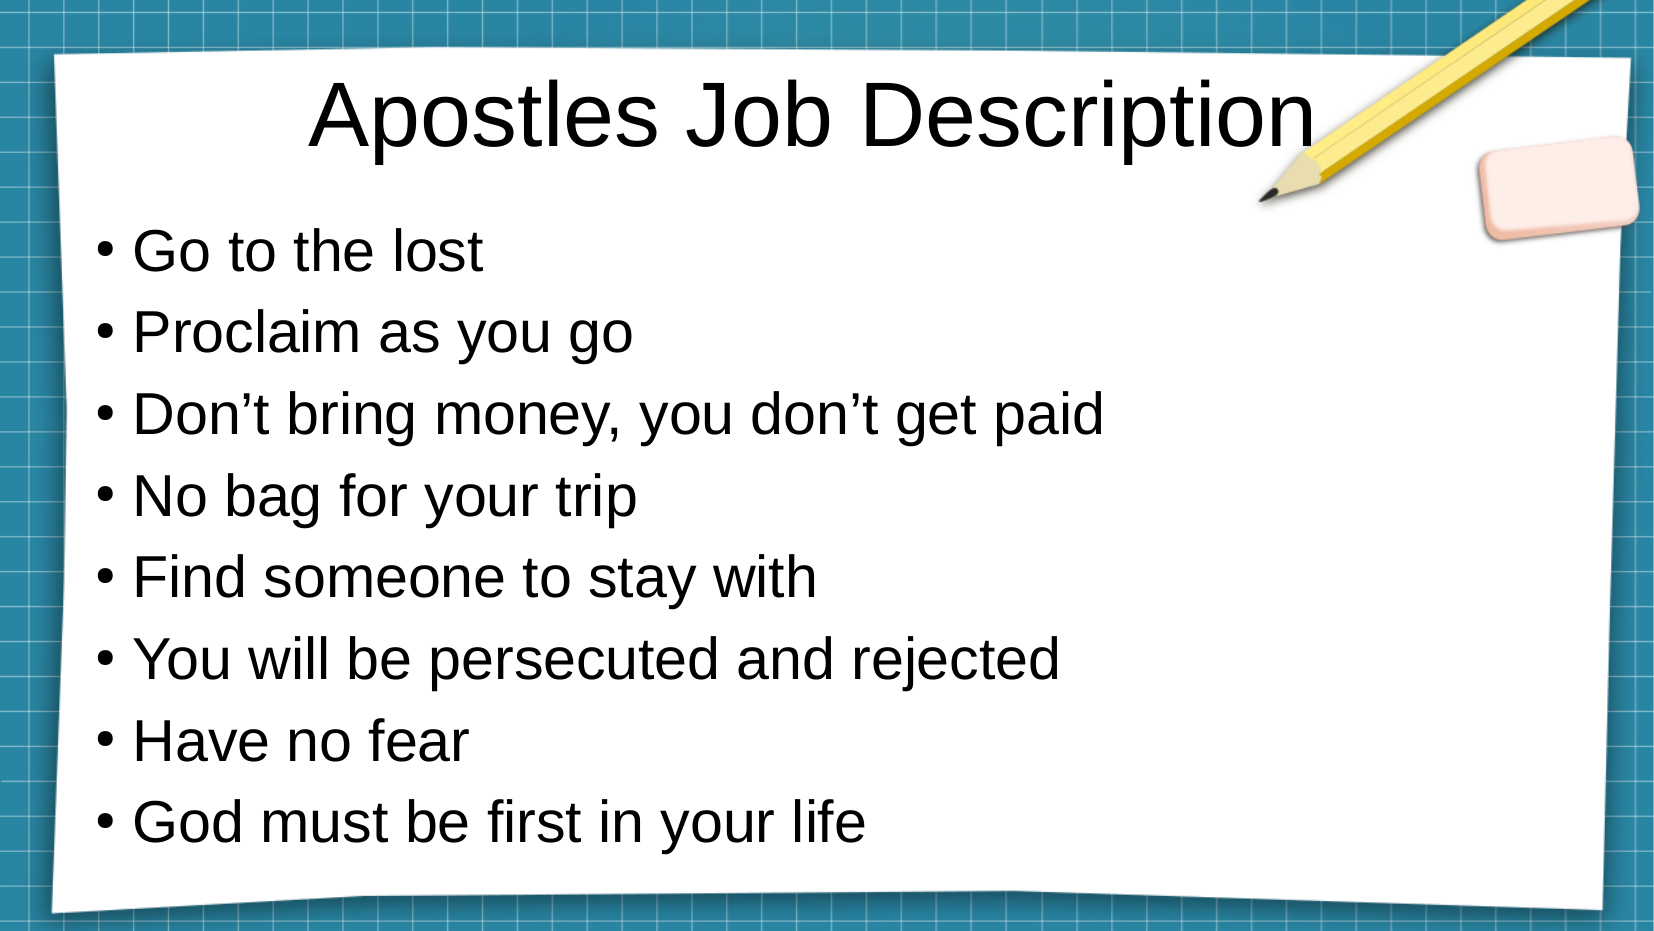

# Apostles Job Description
Go to the lost
Proclaim as you go
Don’t bring money, you don’t get paid
No bag for your trip
Find someone to stay with
You will be persecuted and rejected
Have no fear
God must be first in your life